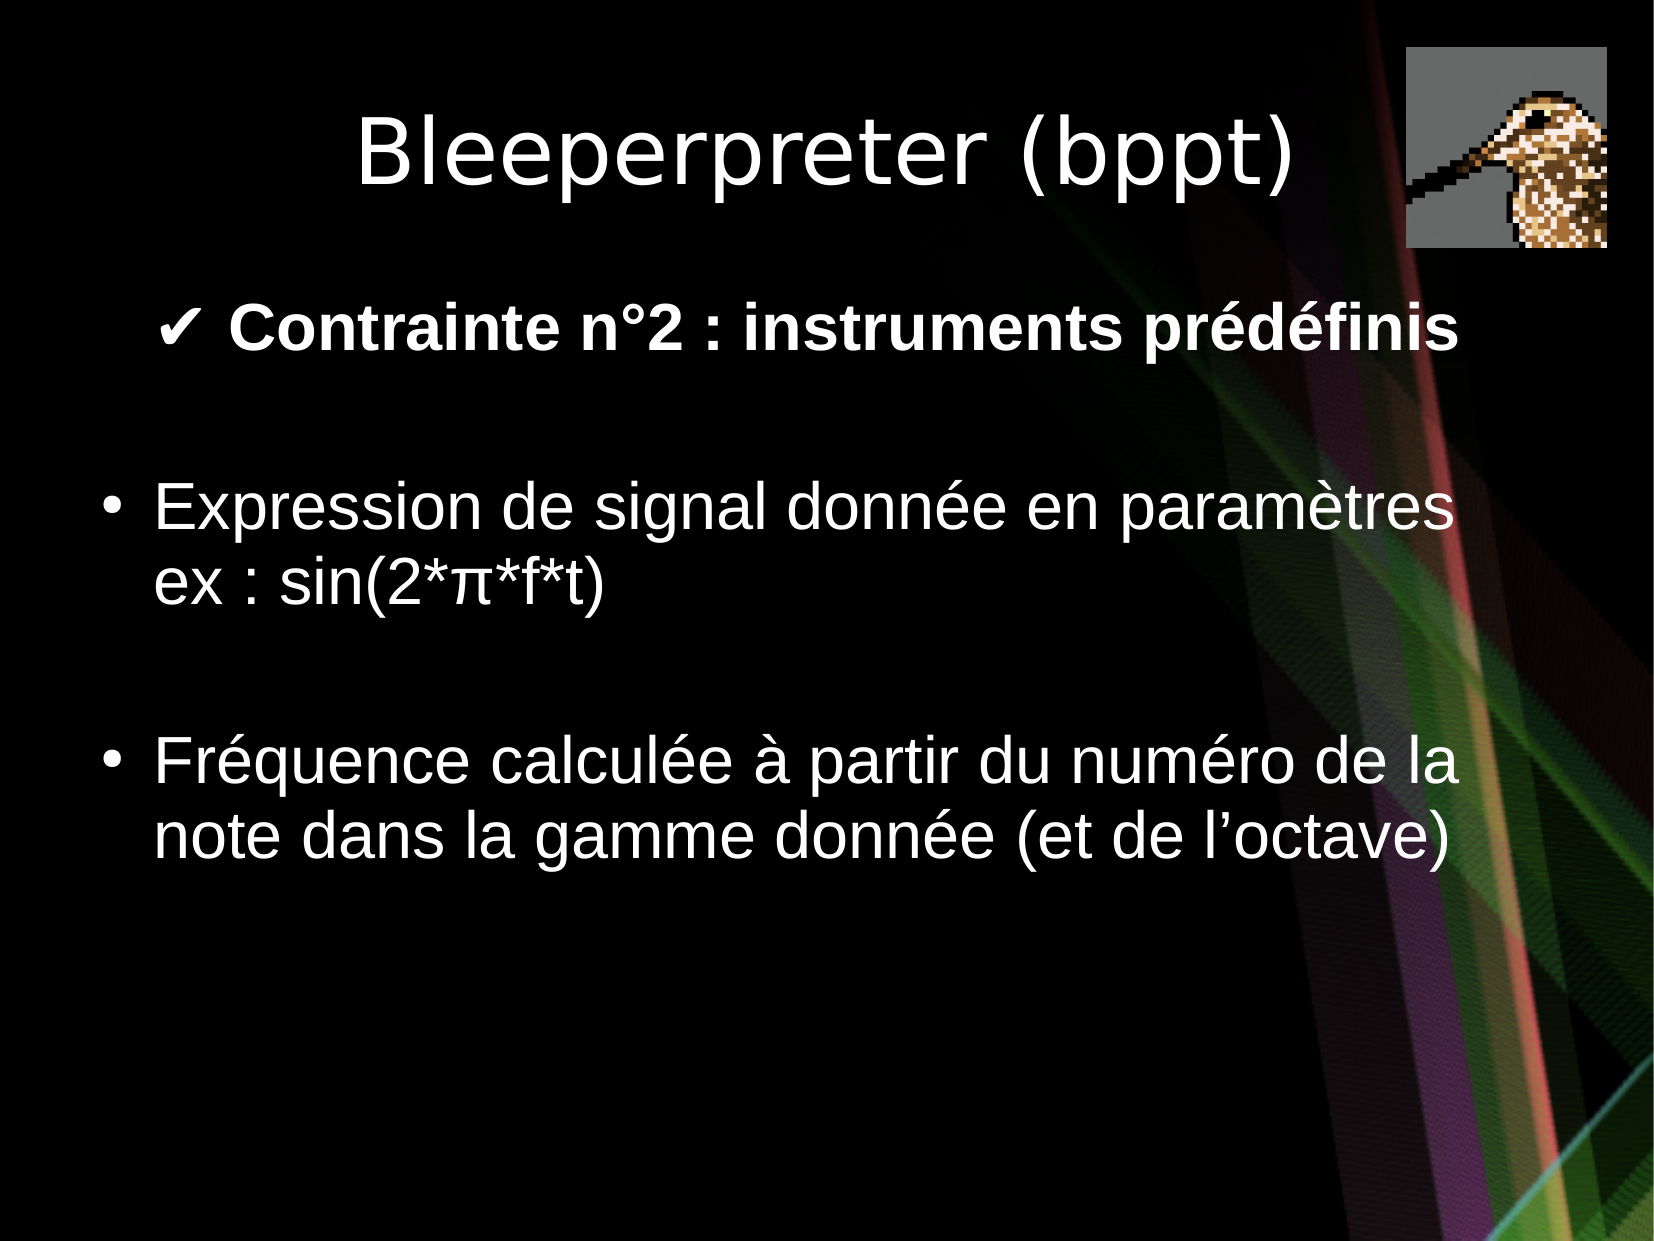

# Bleeperpreter (bppt)
✔️ Contrainte n°2 : instruments prédéfinis
Expression de signal donnée en paramètres
ex : sin(2*π*f*t)
Fréquence calculée à partir du numéro de la note dans la gamme donnée (et de l’octave)